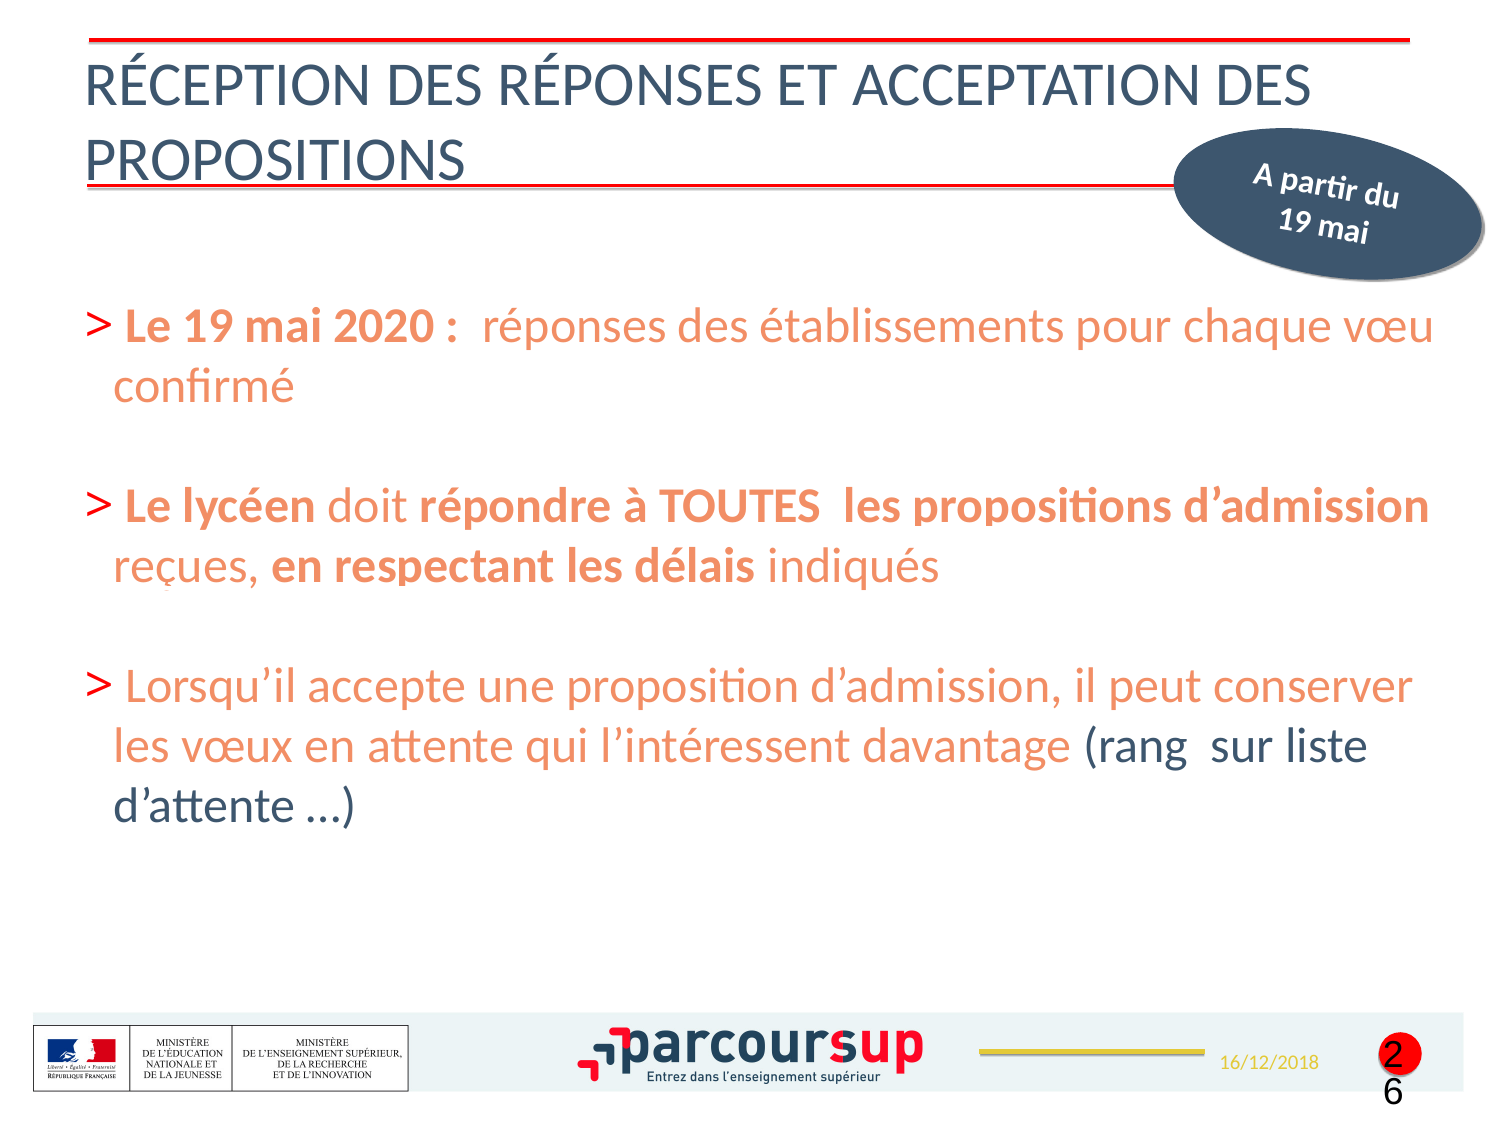

réception des réponses et acceptation des propositions
A partir du
19 mai
 Le 19 mai 2020 : réponses des établissements pour chaque vœu confirmé
 Le lycéen doit répondre à TOUTES les propositions d’admission reçues, en respectant les délais indiqués
 Lorsqu’il accepte une proposition d’admission, il peut conserver les vœux en attente qui l’intéressent davantage (rang sur liste d’attente …)